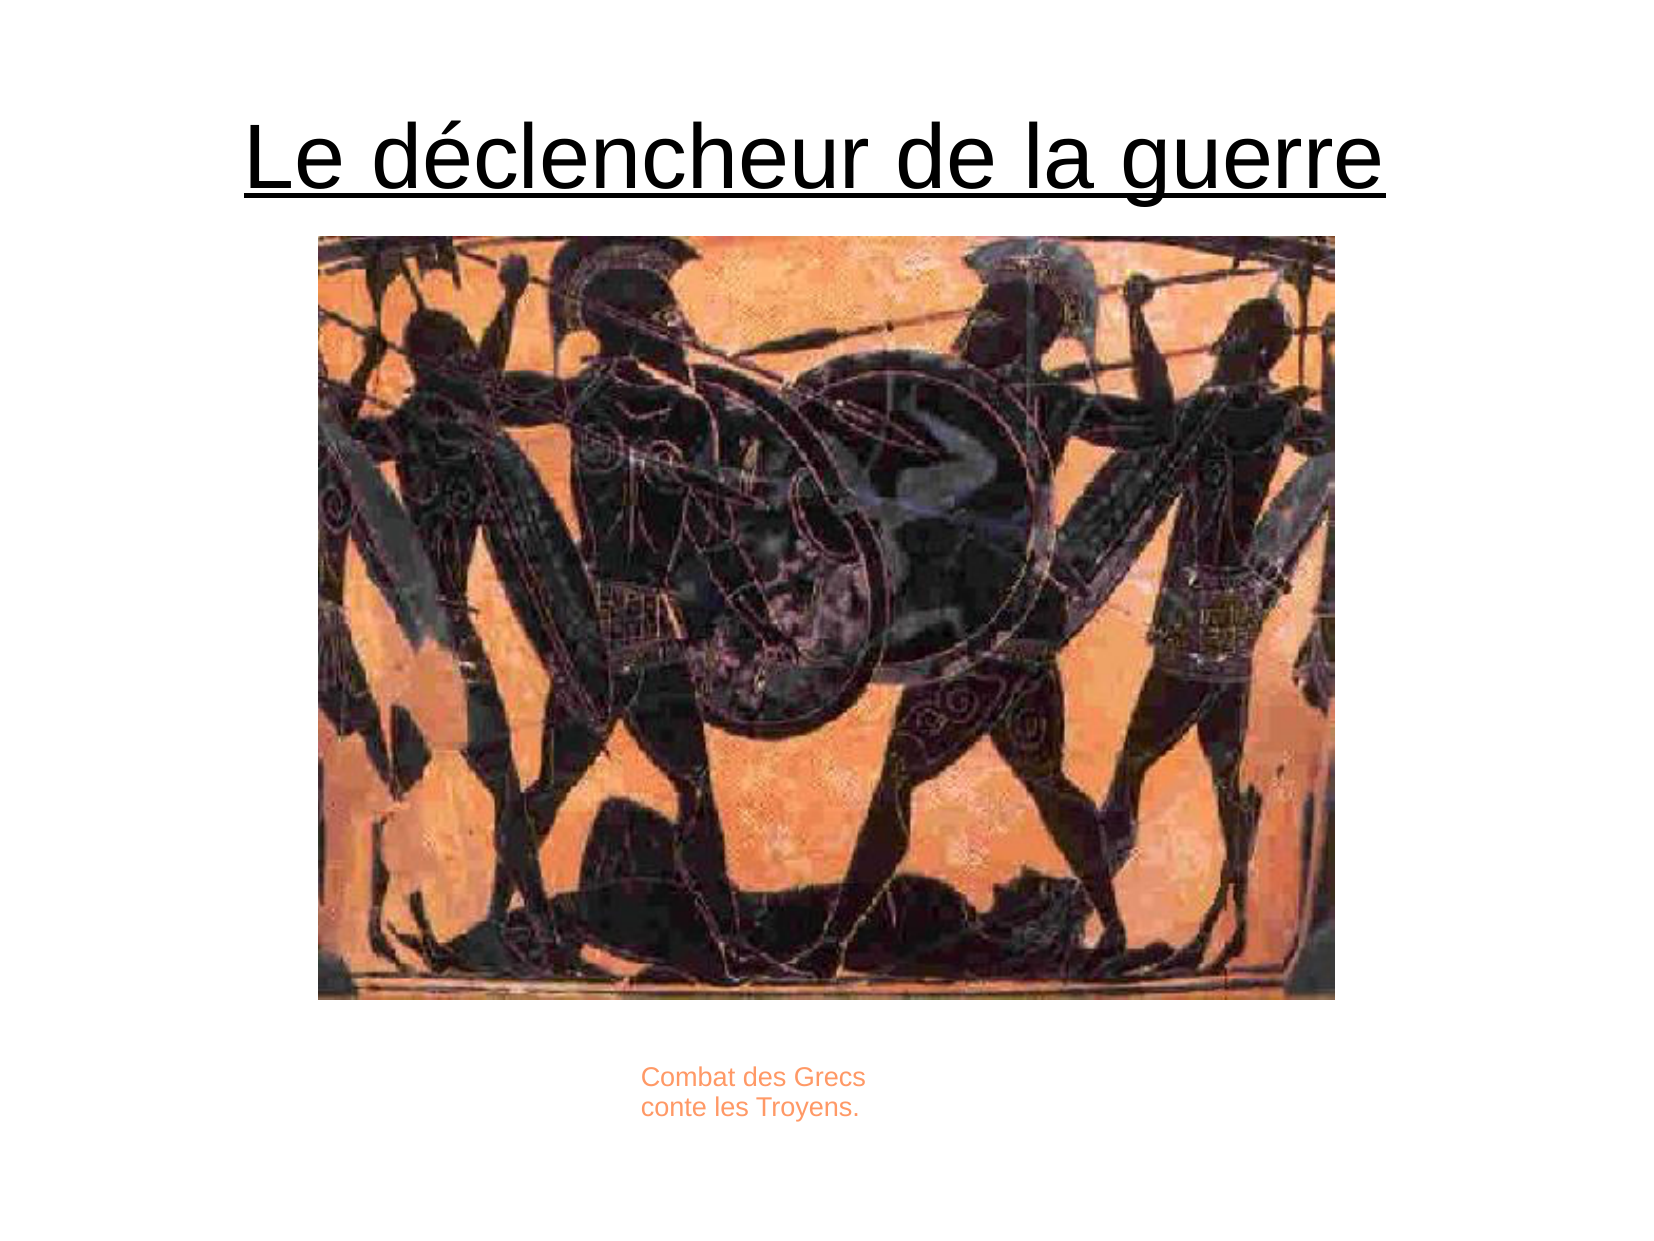

# Le déclencheur de la guerre
Combat des Grecs
conte les Troyens.